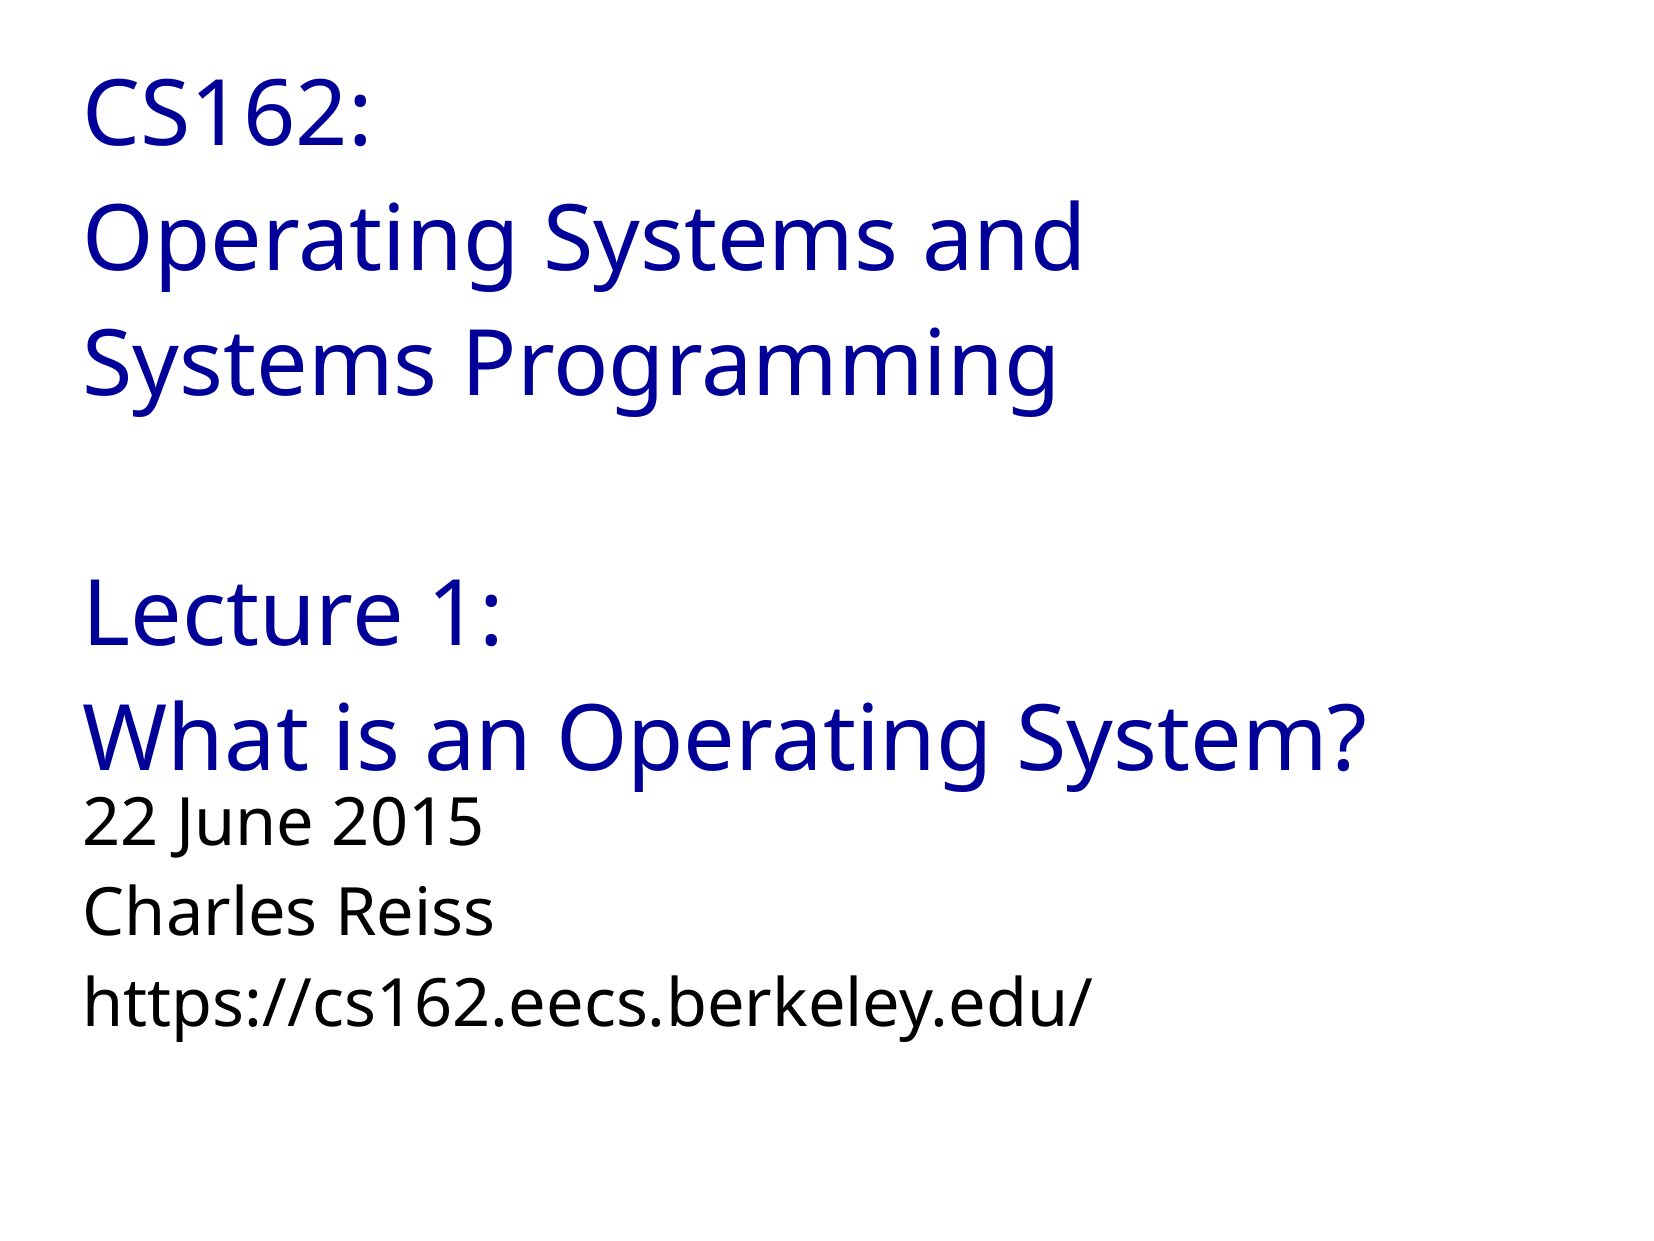

# CS162: Operating Systems and Systems Programming Lecture 1: What is an Operating System?
22 June 2015
Charles Reiss
https://cs162.eecs.berkeley.edu/